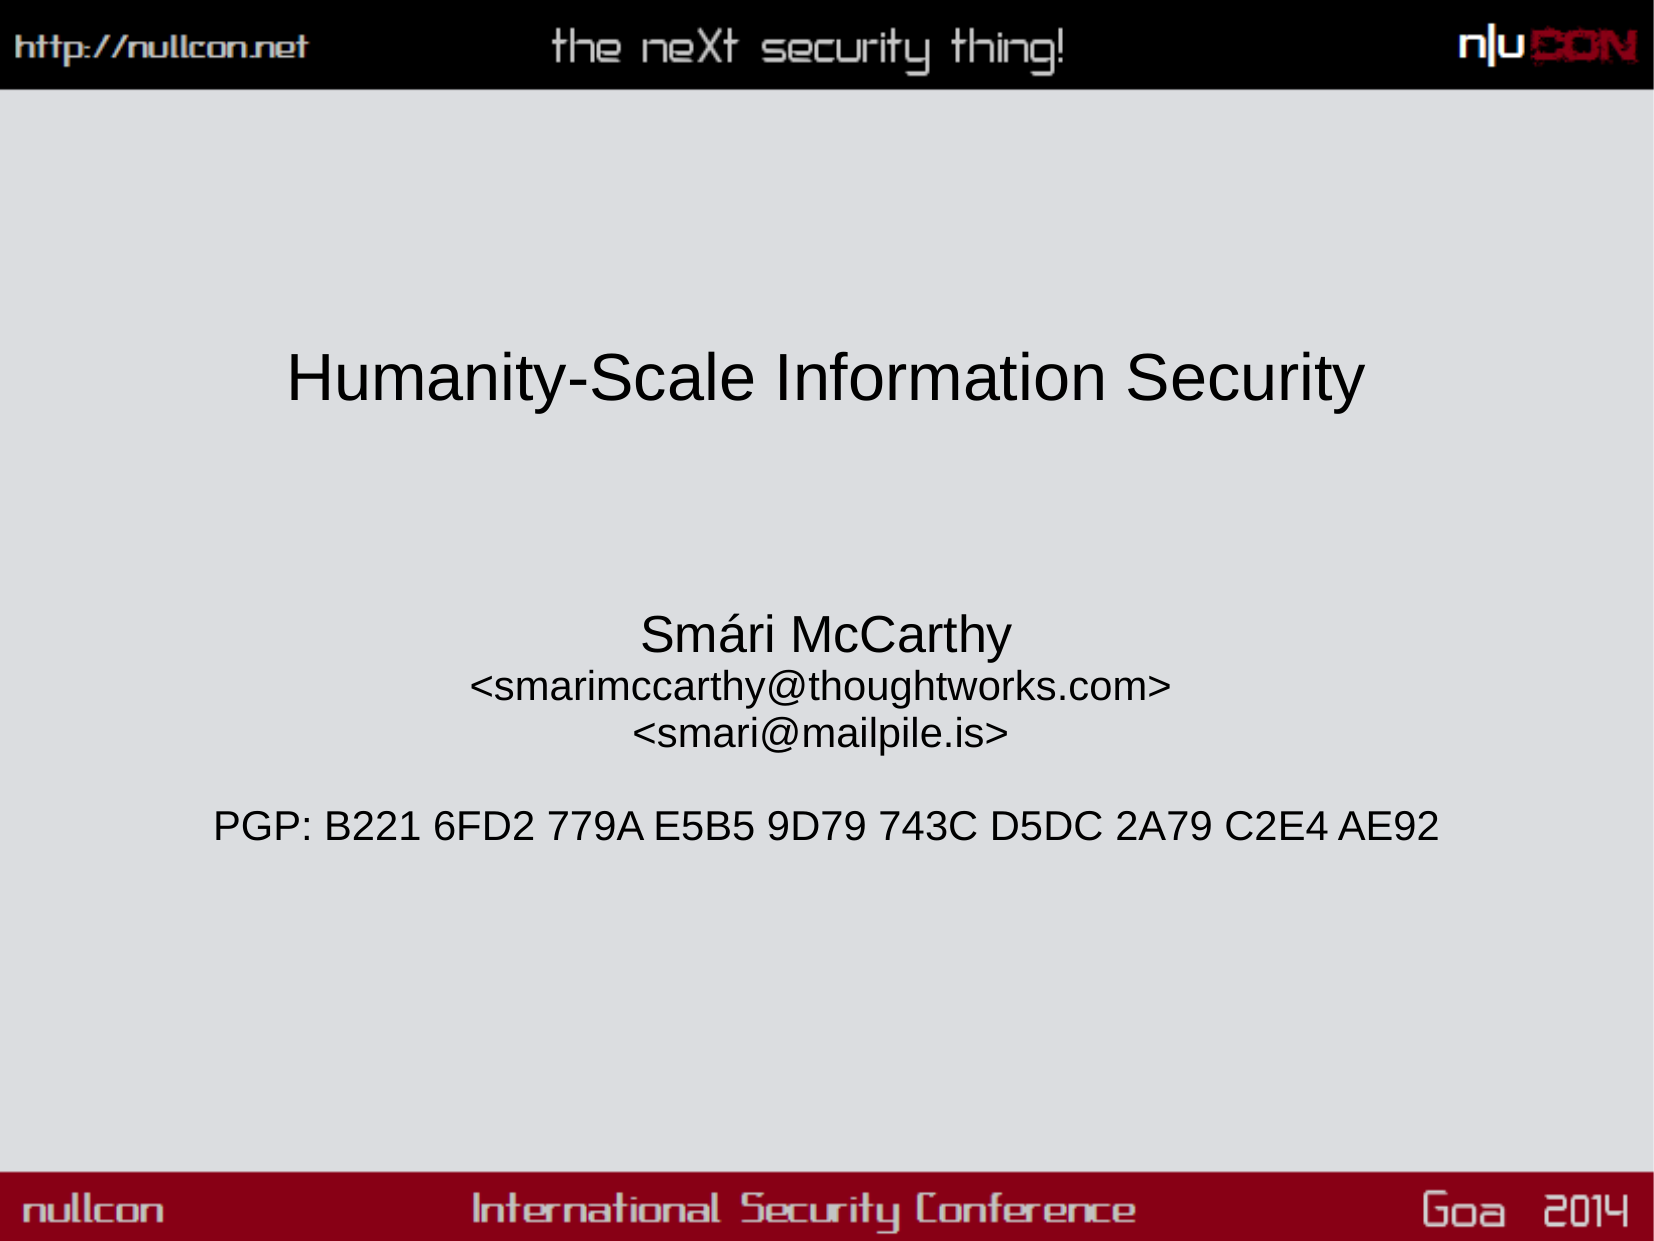

# Humanity-Scale Information Security
Smári McCarthy
<smarimccarthy@thoughtworks.com>
<smari@mailpile.is>
PGP: B221 6FD2 779A E5B5 9D79 743C D5DC 2A79 C2E4 AE92